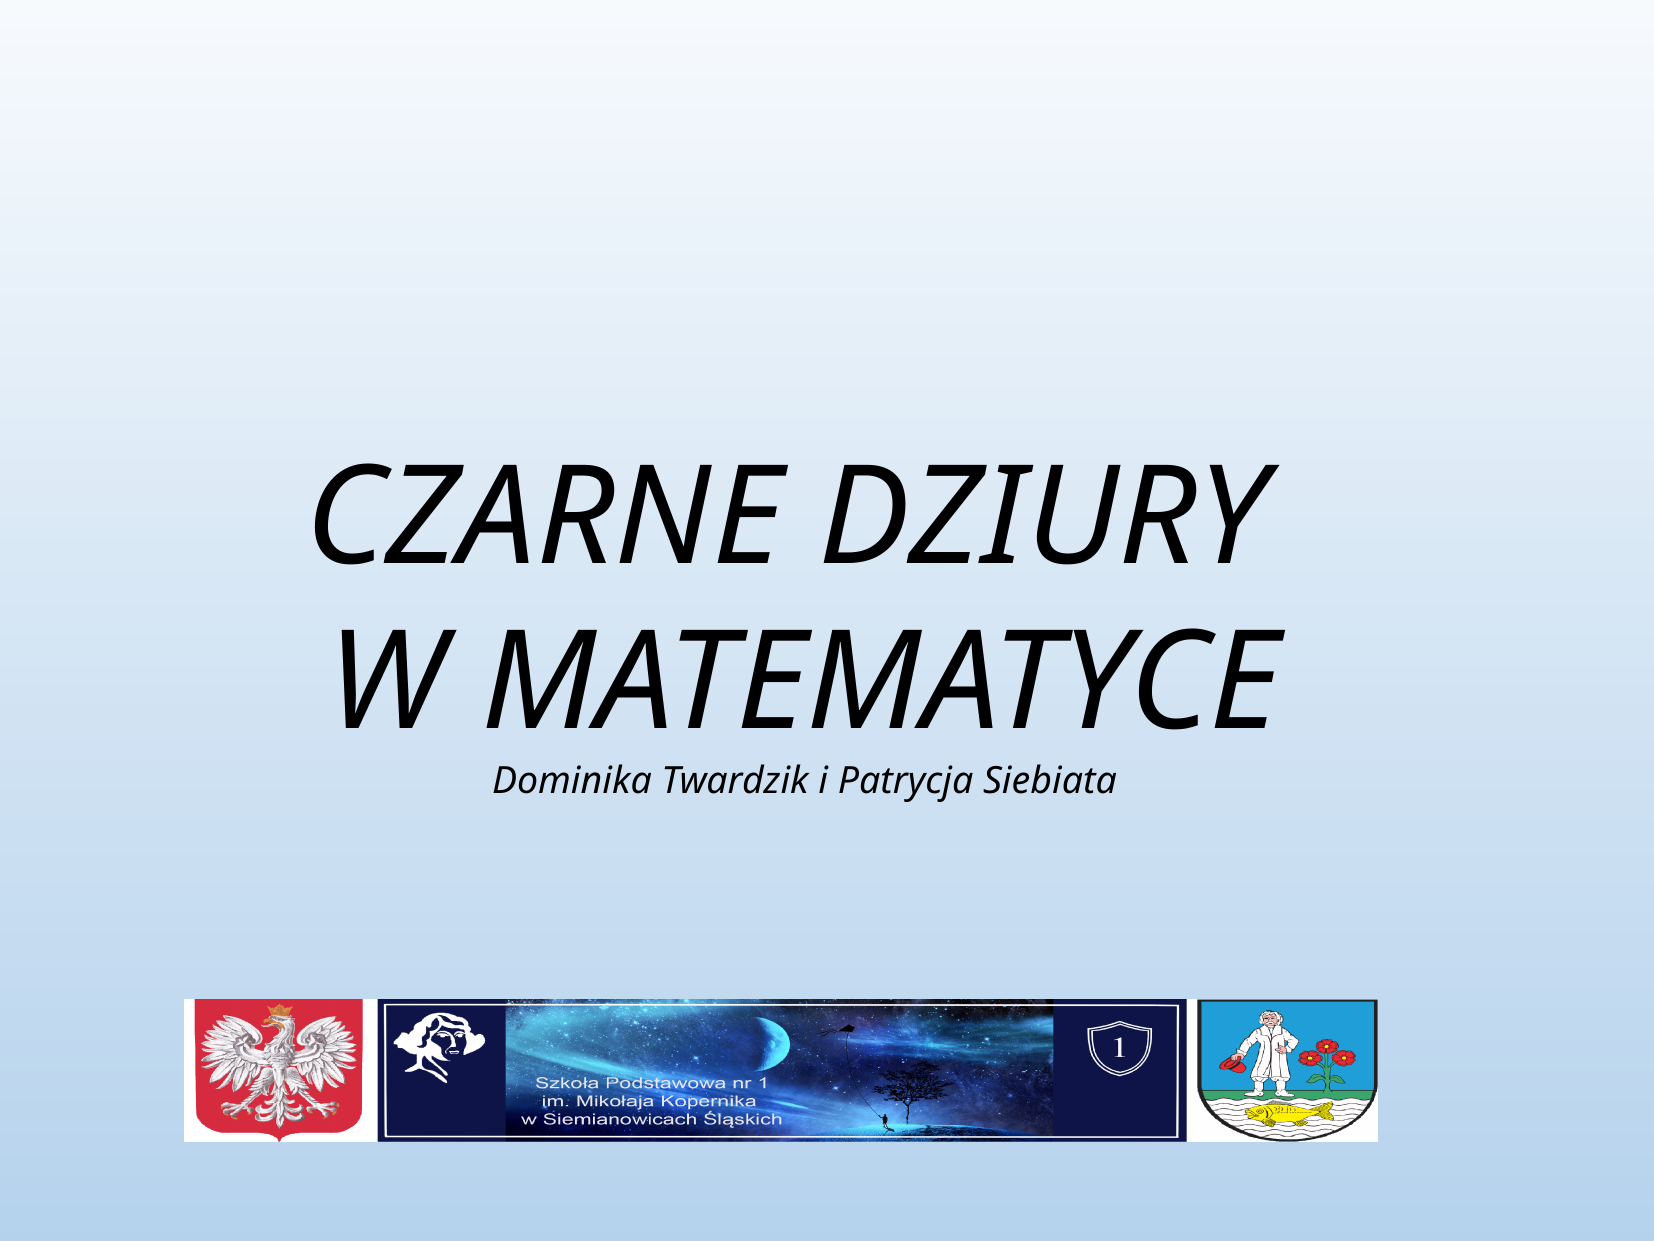

# CZARNE DZIURY W MATEMATYCE Dominika Twardzik i Patrycja Siebiata
Patrycja Siebiata i Dominika Twardzik